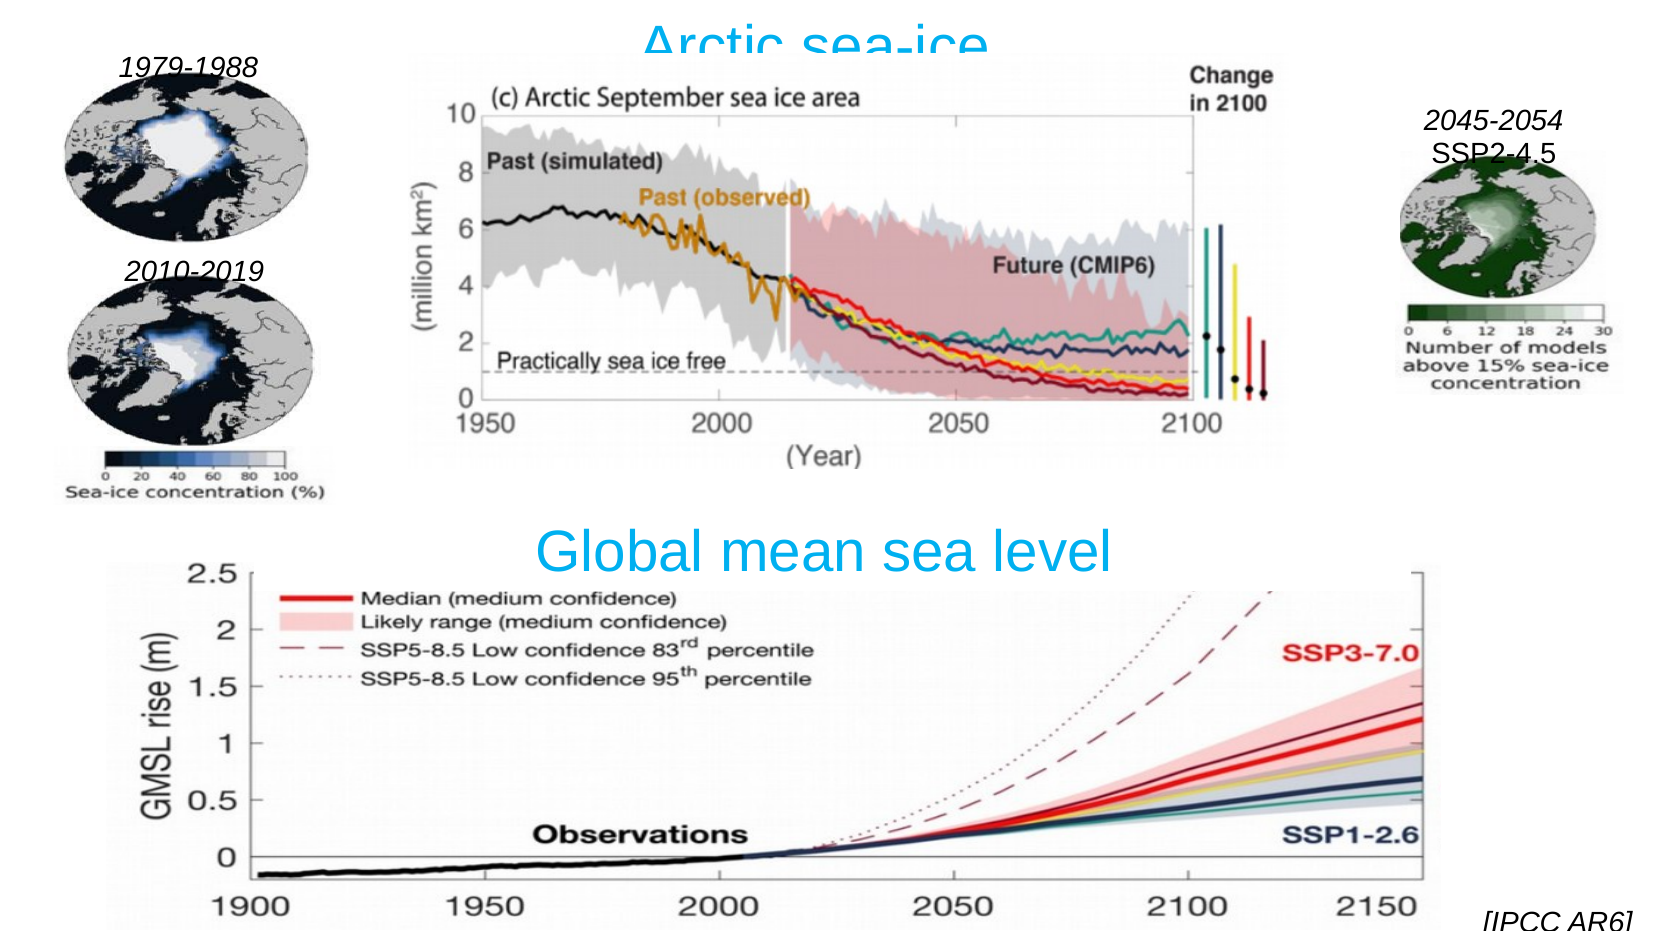

Arctic sea-ice
1979-1988
2045-2054
SSP2-4.5
2010-2019
Global mean sea level
[IPCC AR6]